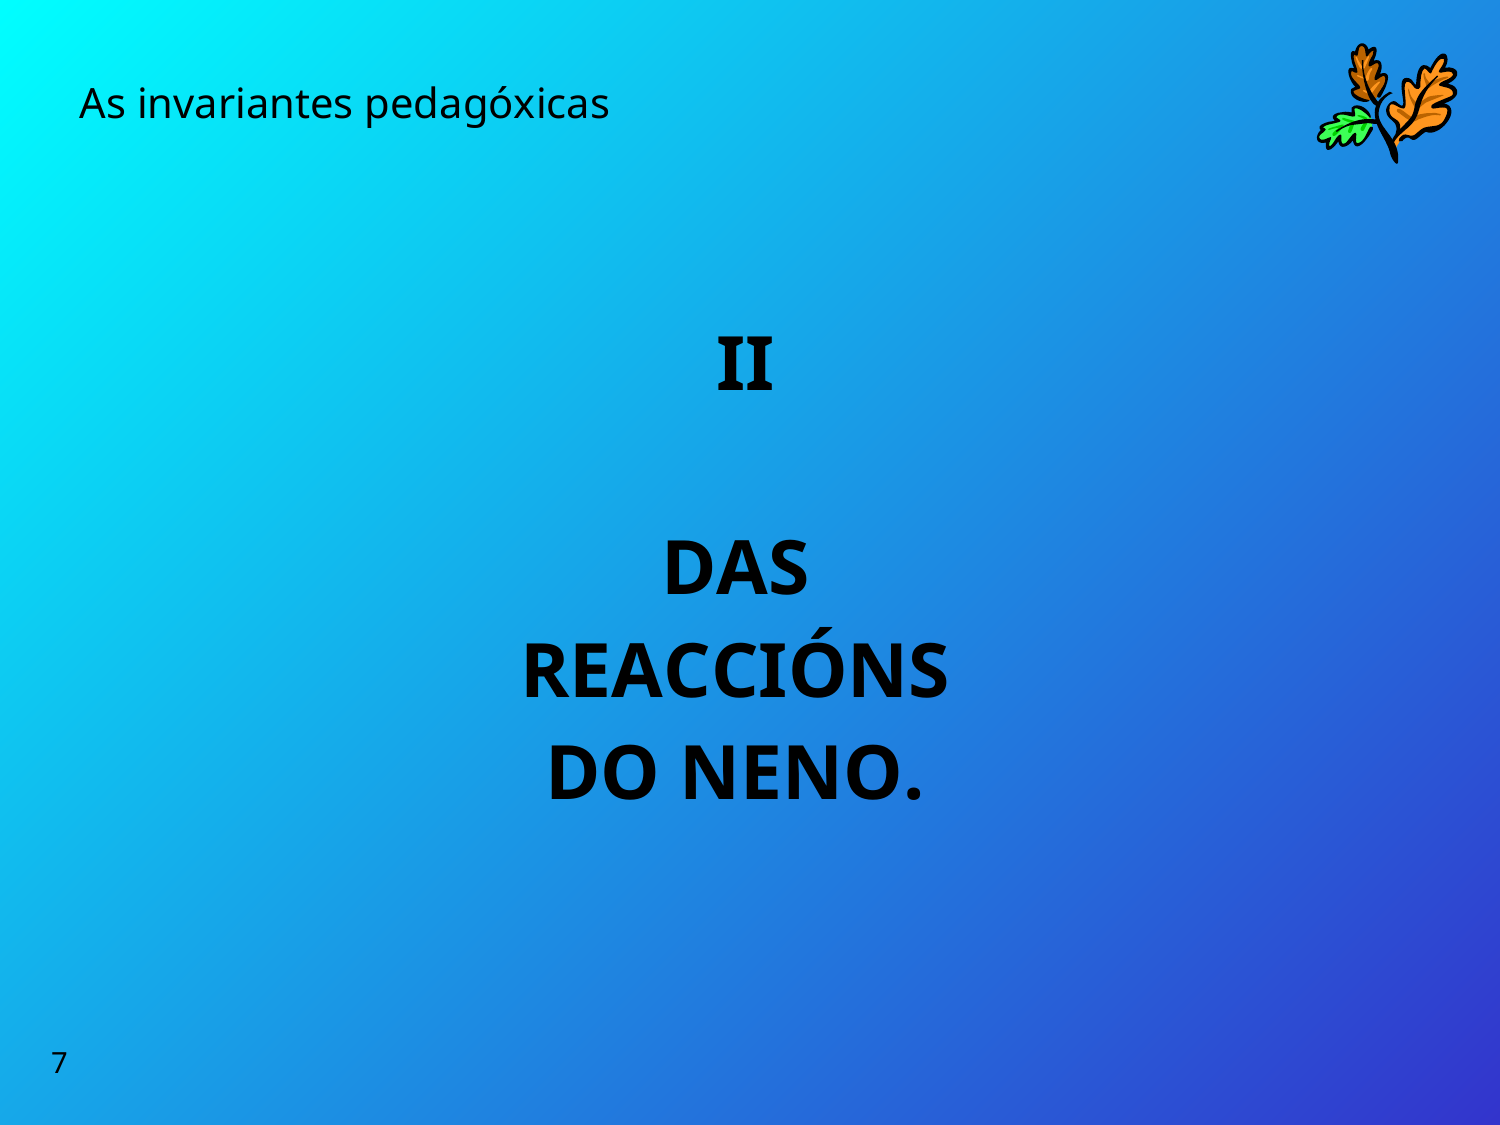

As invariantes pedagóxicas
II
DAS
REACCIÓNS
DO NENO.
7